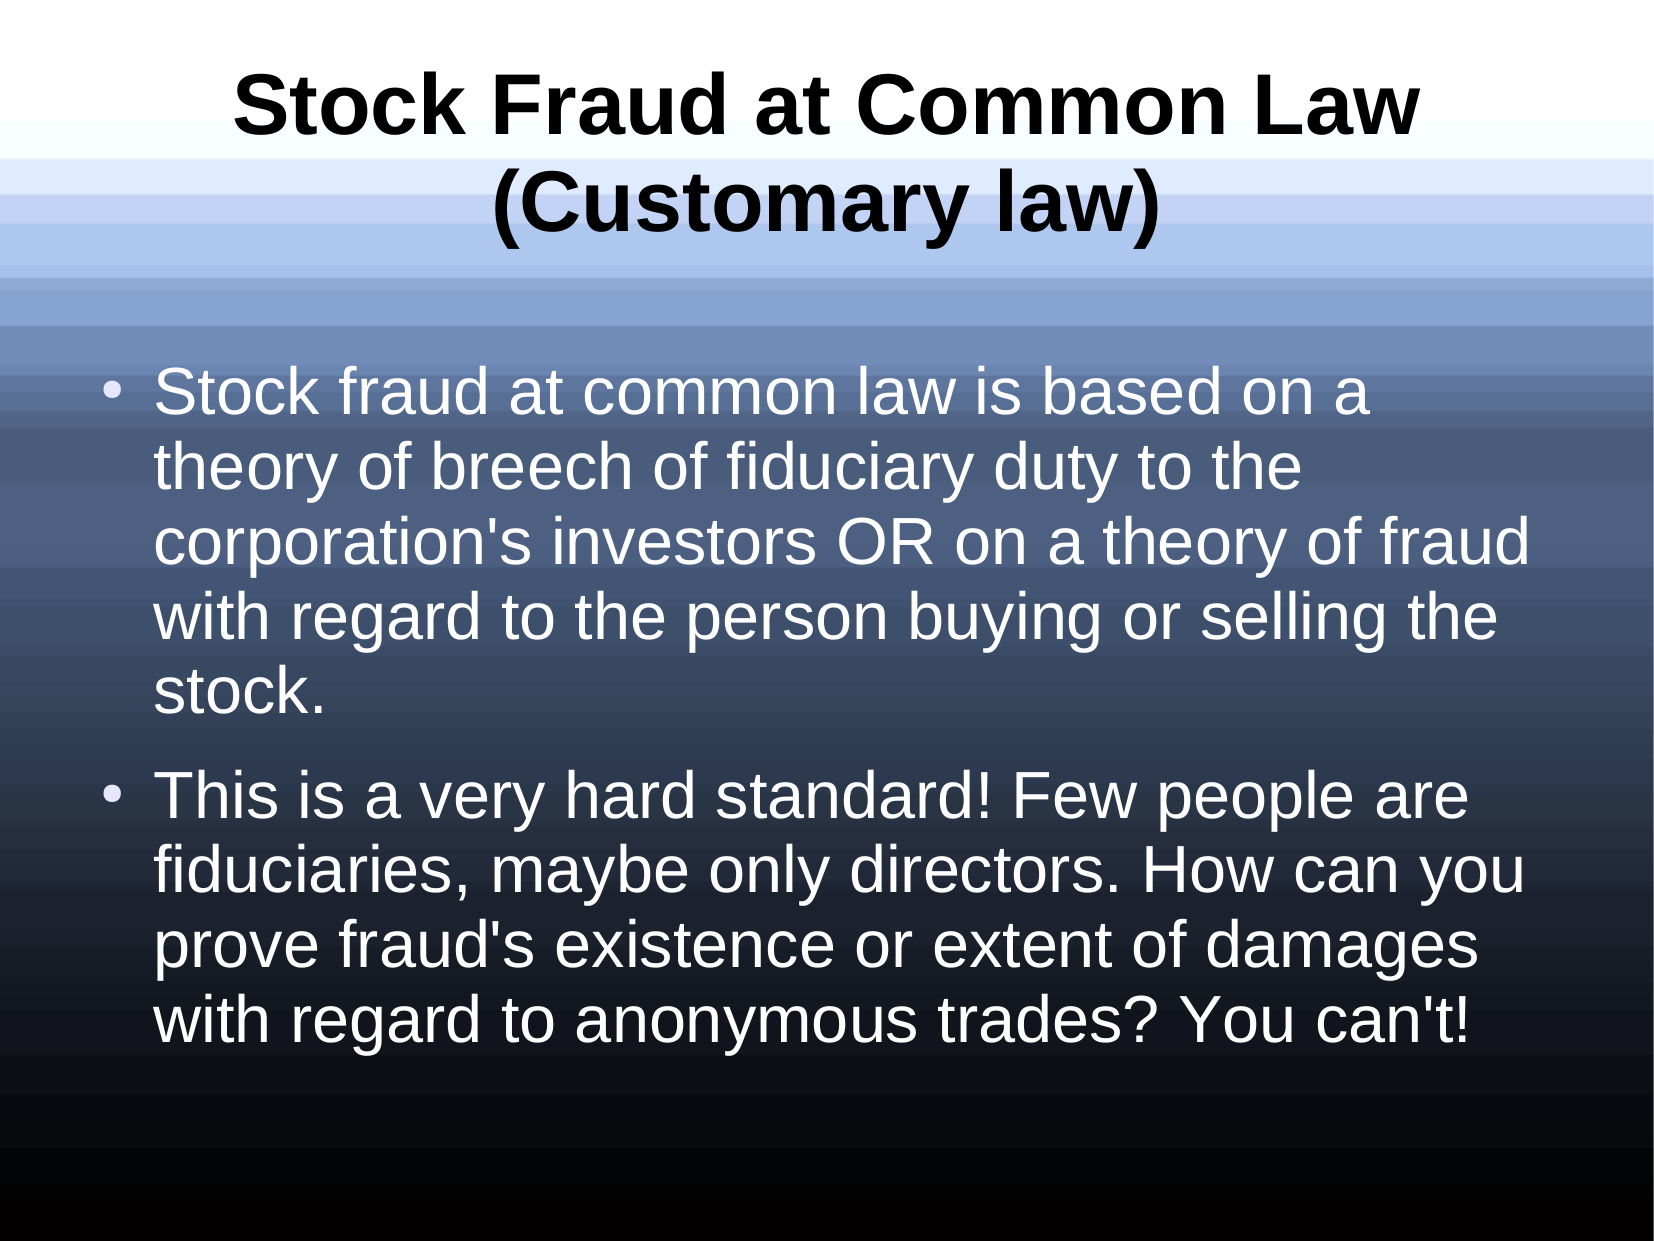

# Stock Fraud at Common Law (Customary law)
Stock fraud at common law is based on a theory of breech of fiduciary duty to the corporation's investors OR on a theory of fraud with regard to the person buying or selling the stock.
This is a very hard standard! Few people are fiduciaries, maybe only directors. How can you prove fraud's existence or extent of damages with regard to anonymous trades? You can't!